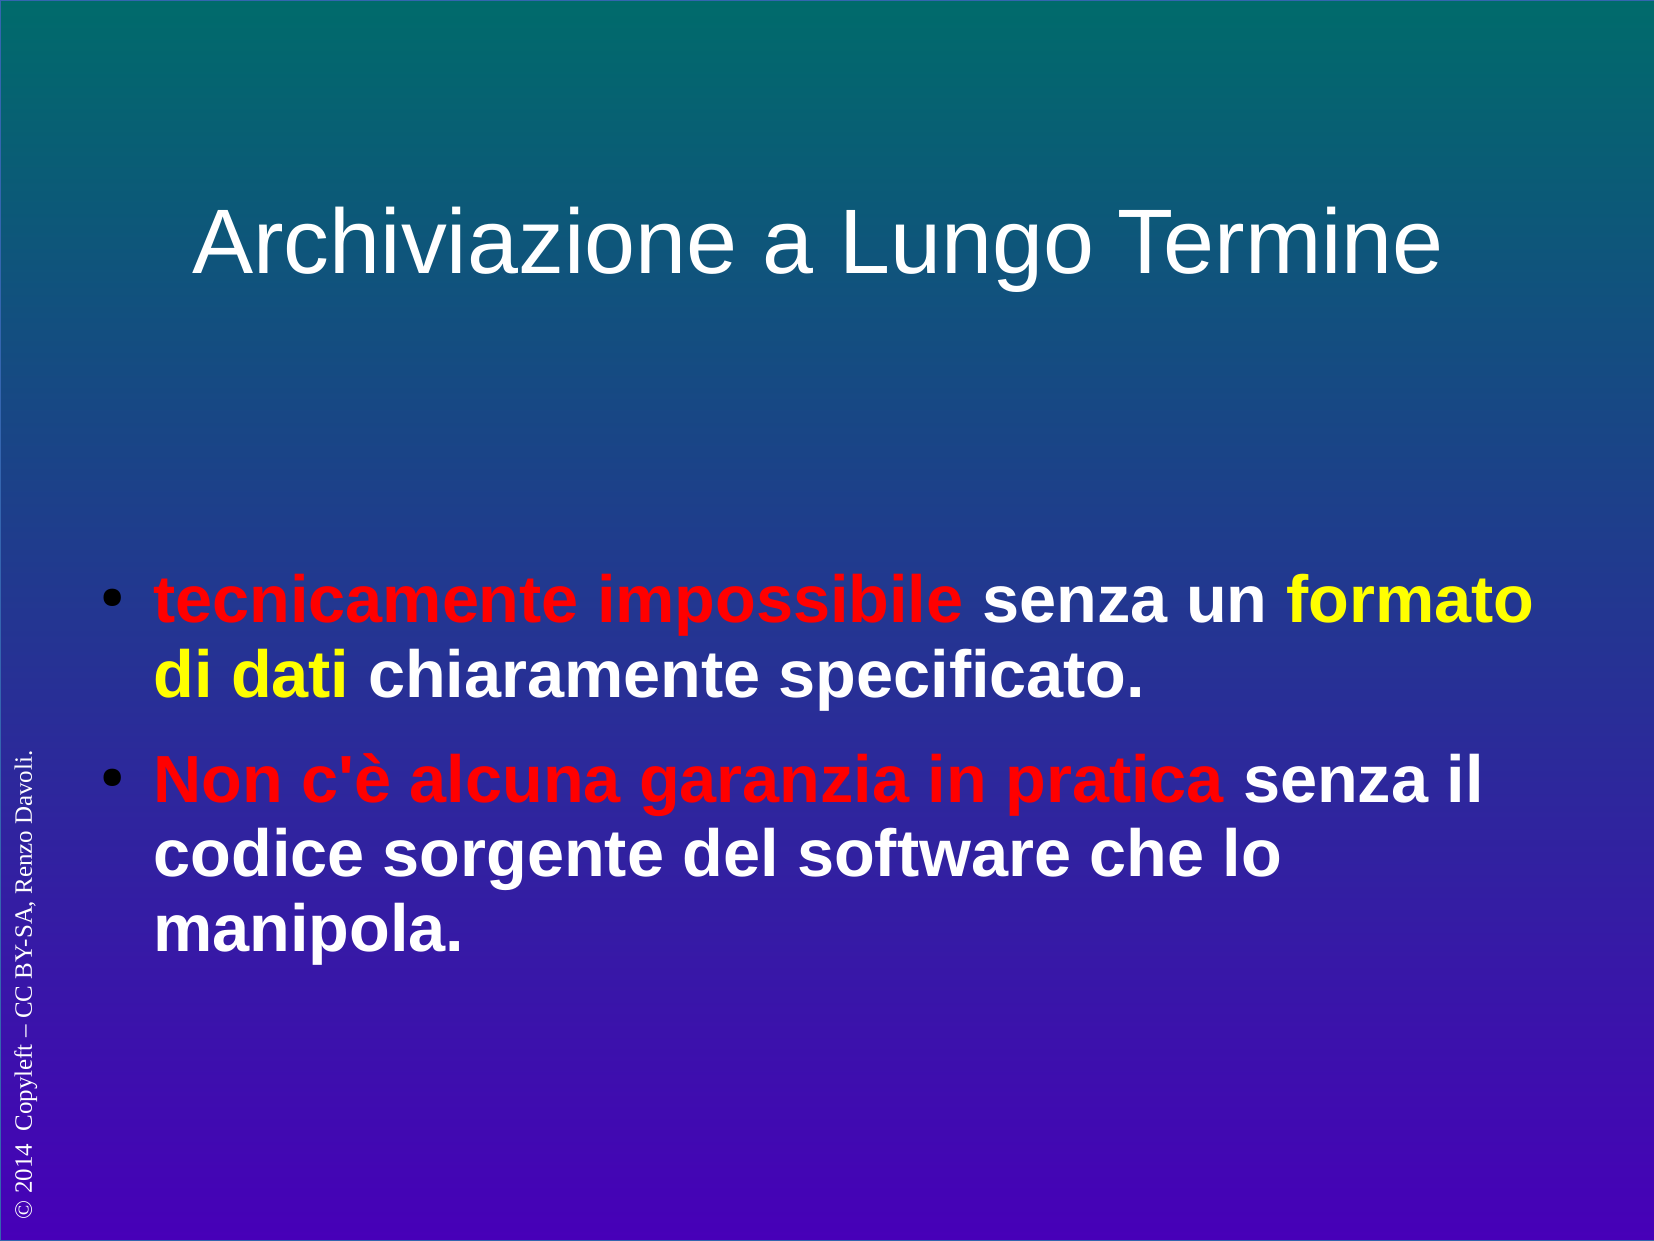

# Archiviazione a Lungo Termine
tecnicamente impossibile senza un formato di dati chiaramente specificato.
Non c'è alcuna garanzia in pratica senza il codice sorgente del software che lo manipola.